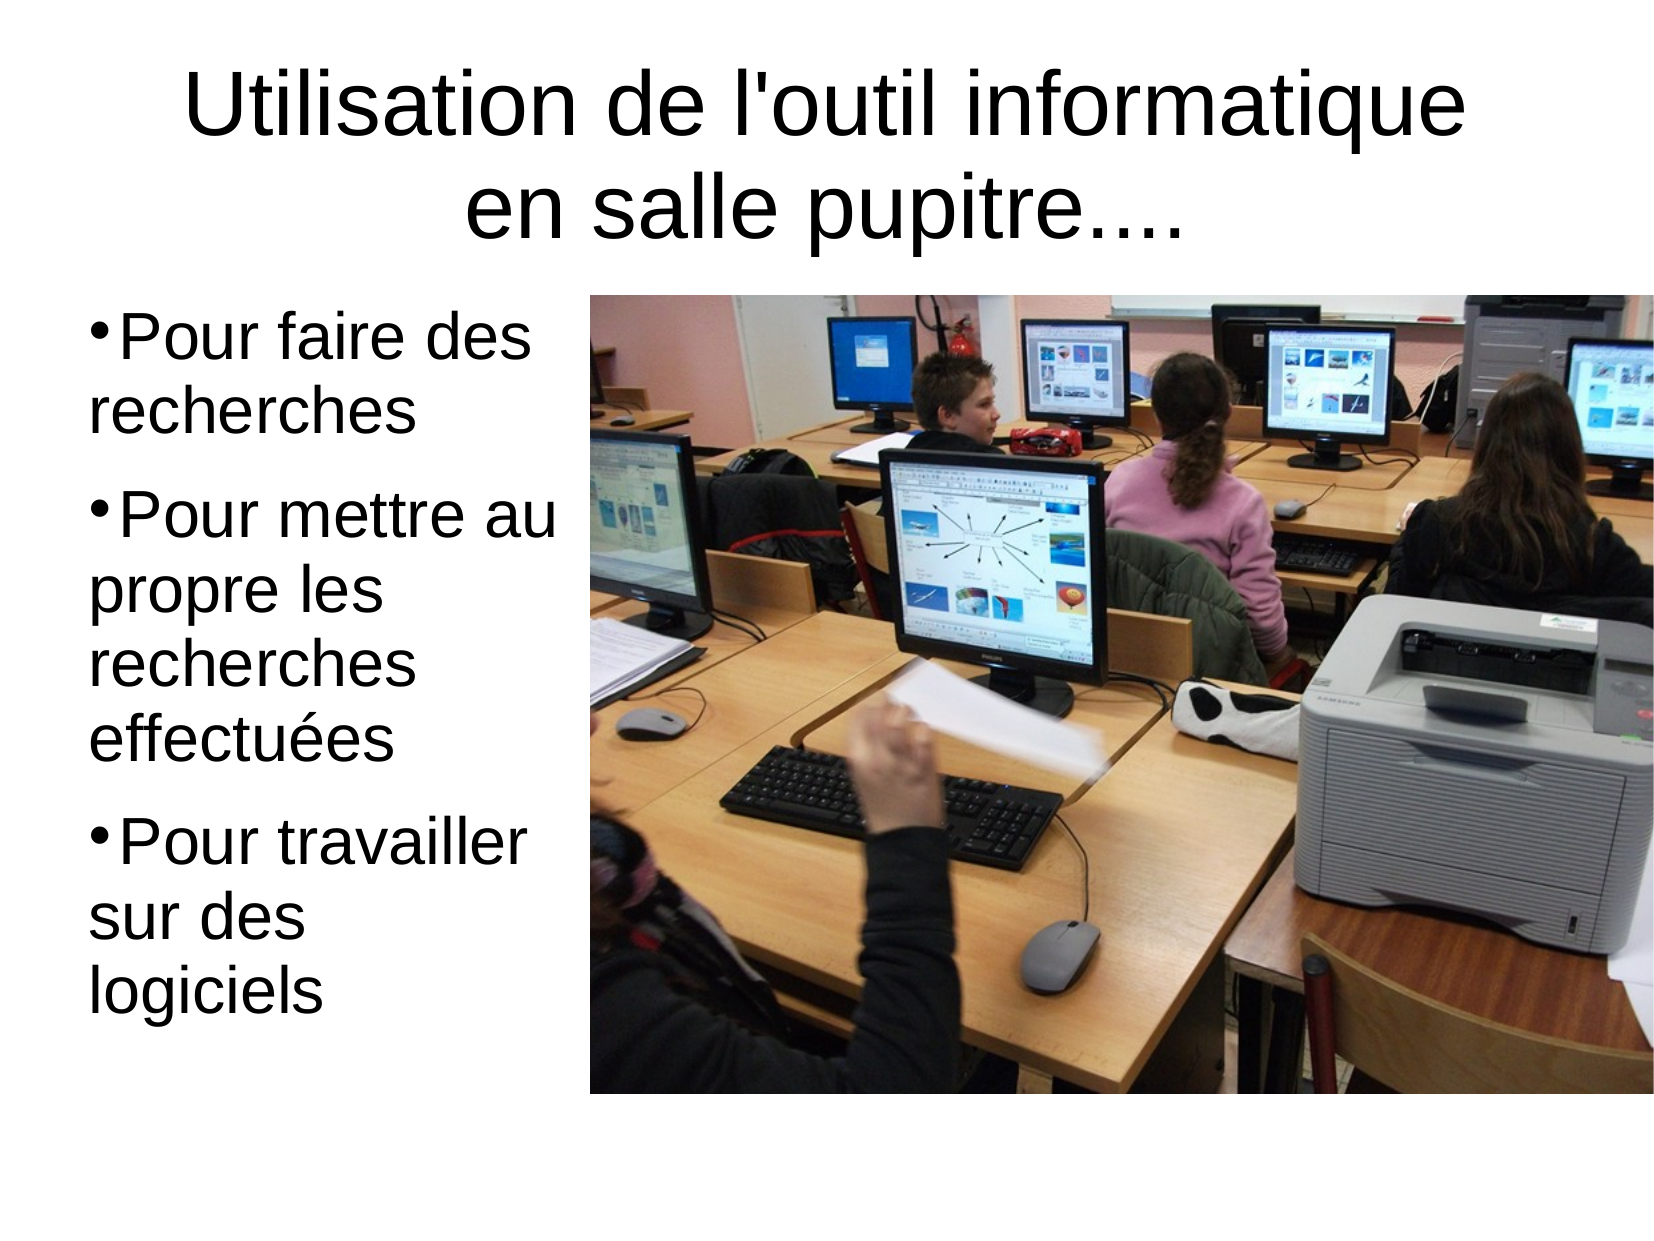

# Utilisation de l'outil informatique en salle pupitre....
Pour faire des recherches
Pour mettre au propre les recherches effectuées
Pour travailler sur des logiciels